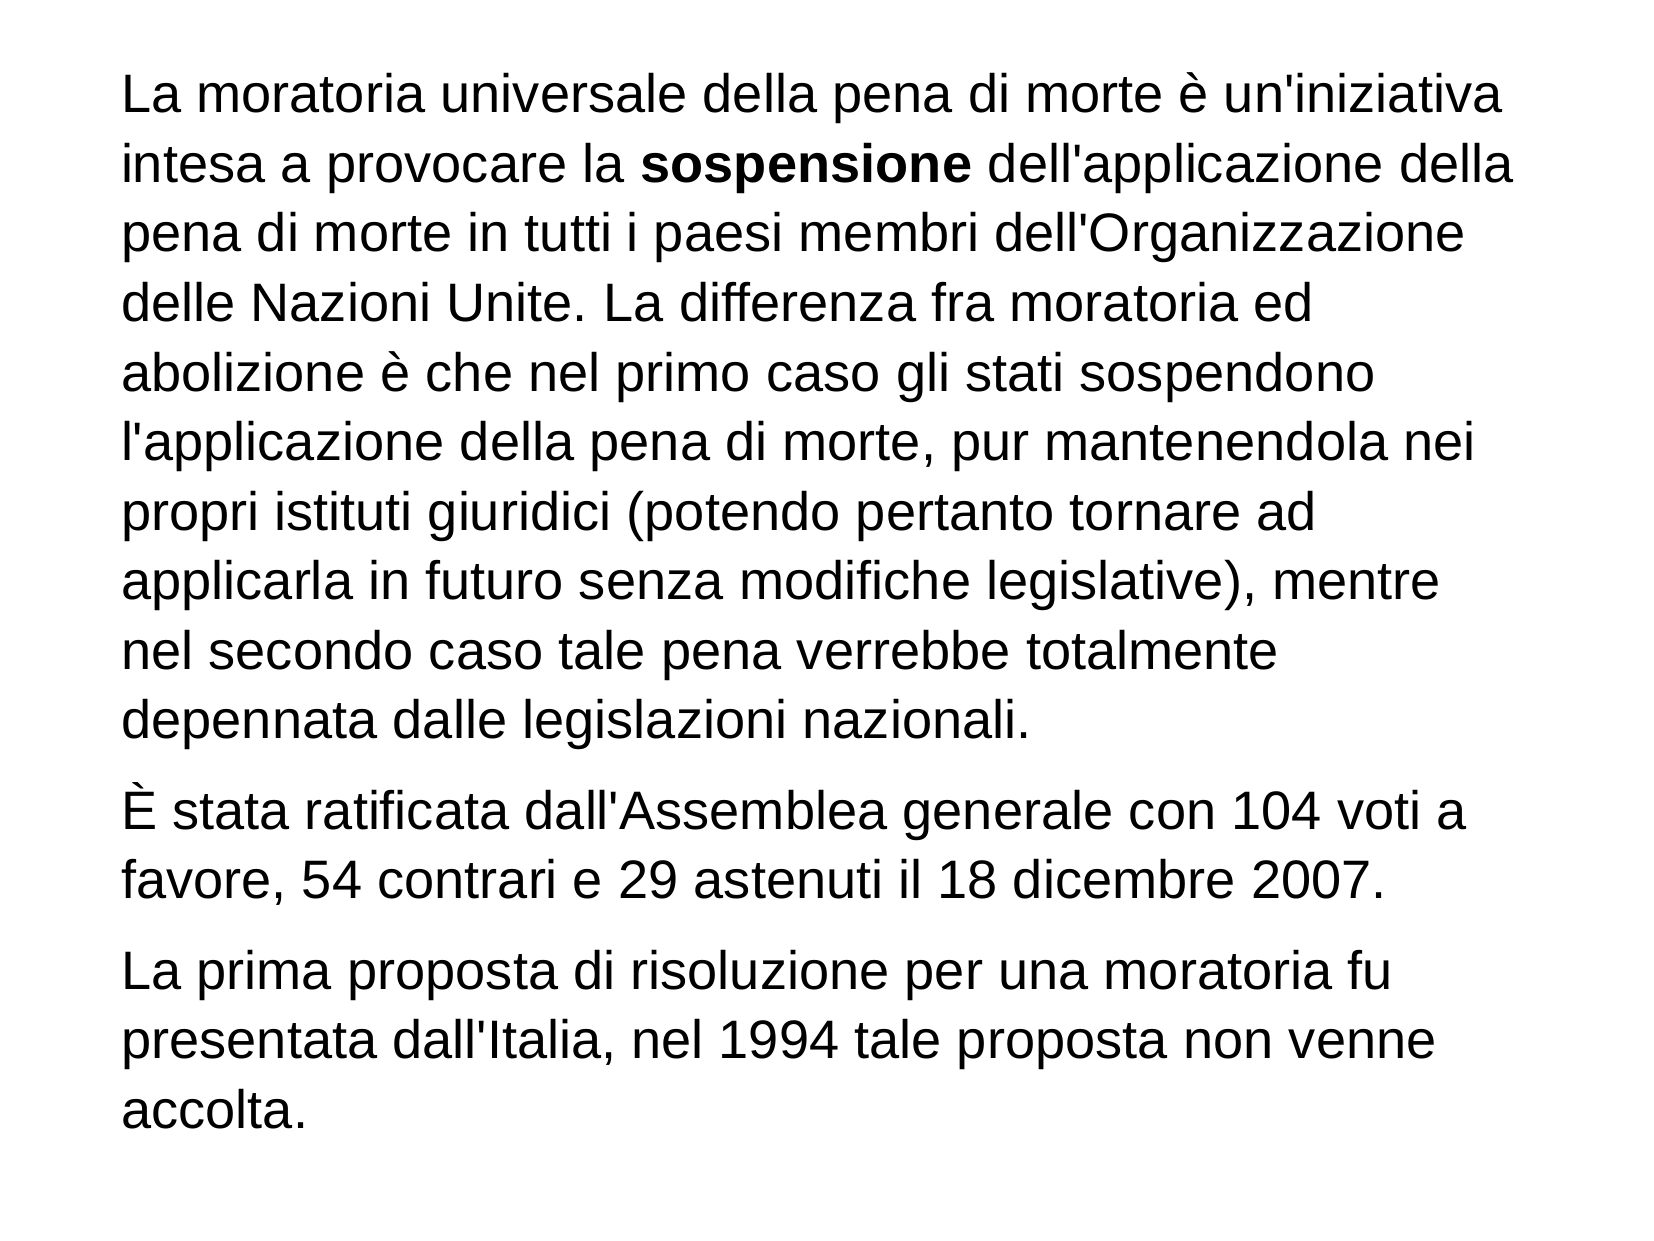

La moratoria universale della pena di morte è un'iniziativa intesa a provocare la sospensione dell'applicazione della pena di morte in tutti i paesi membri dell'Organizzazione delle Nazioni Unite. La differenza fra moratoria ed abolizione è che nel primo caso gli stati sospendono l'applicazione della pena di morte, pur mantenendola nei propri istituti giuridici (potendo pertanto tornare ad applicarla in futuro senza modifiche legislative), mentre nel secondo caso tale pena verrebbe totalmente depennata dalle legislazioni nazionali.
È stata ratificata dall'Assemblea generale con 104 voti a favore, 54 contrari e 29 astenuti il 18 dicembre 2007.
La prima proposta di risoluzione per una moratoria fu presentata dall'Italia, nel 1994 tale proposta non venne accolta.